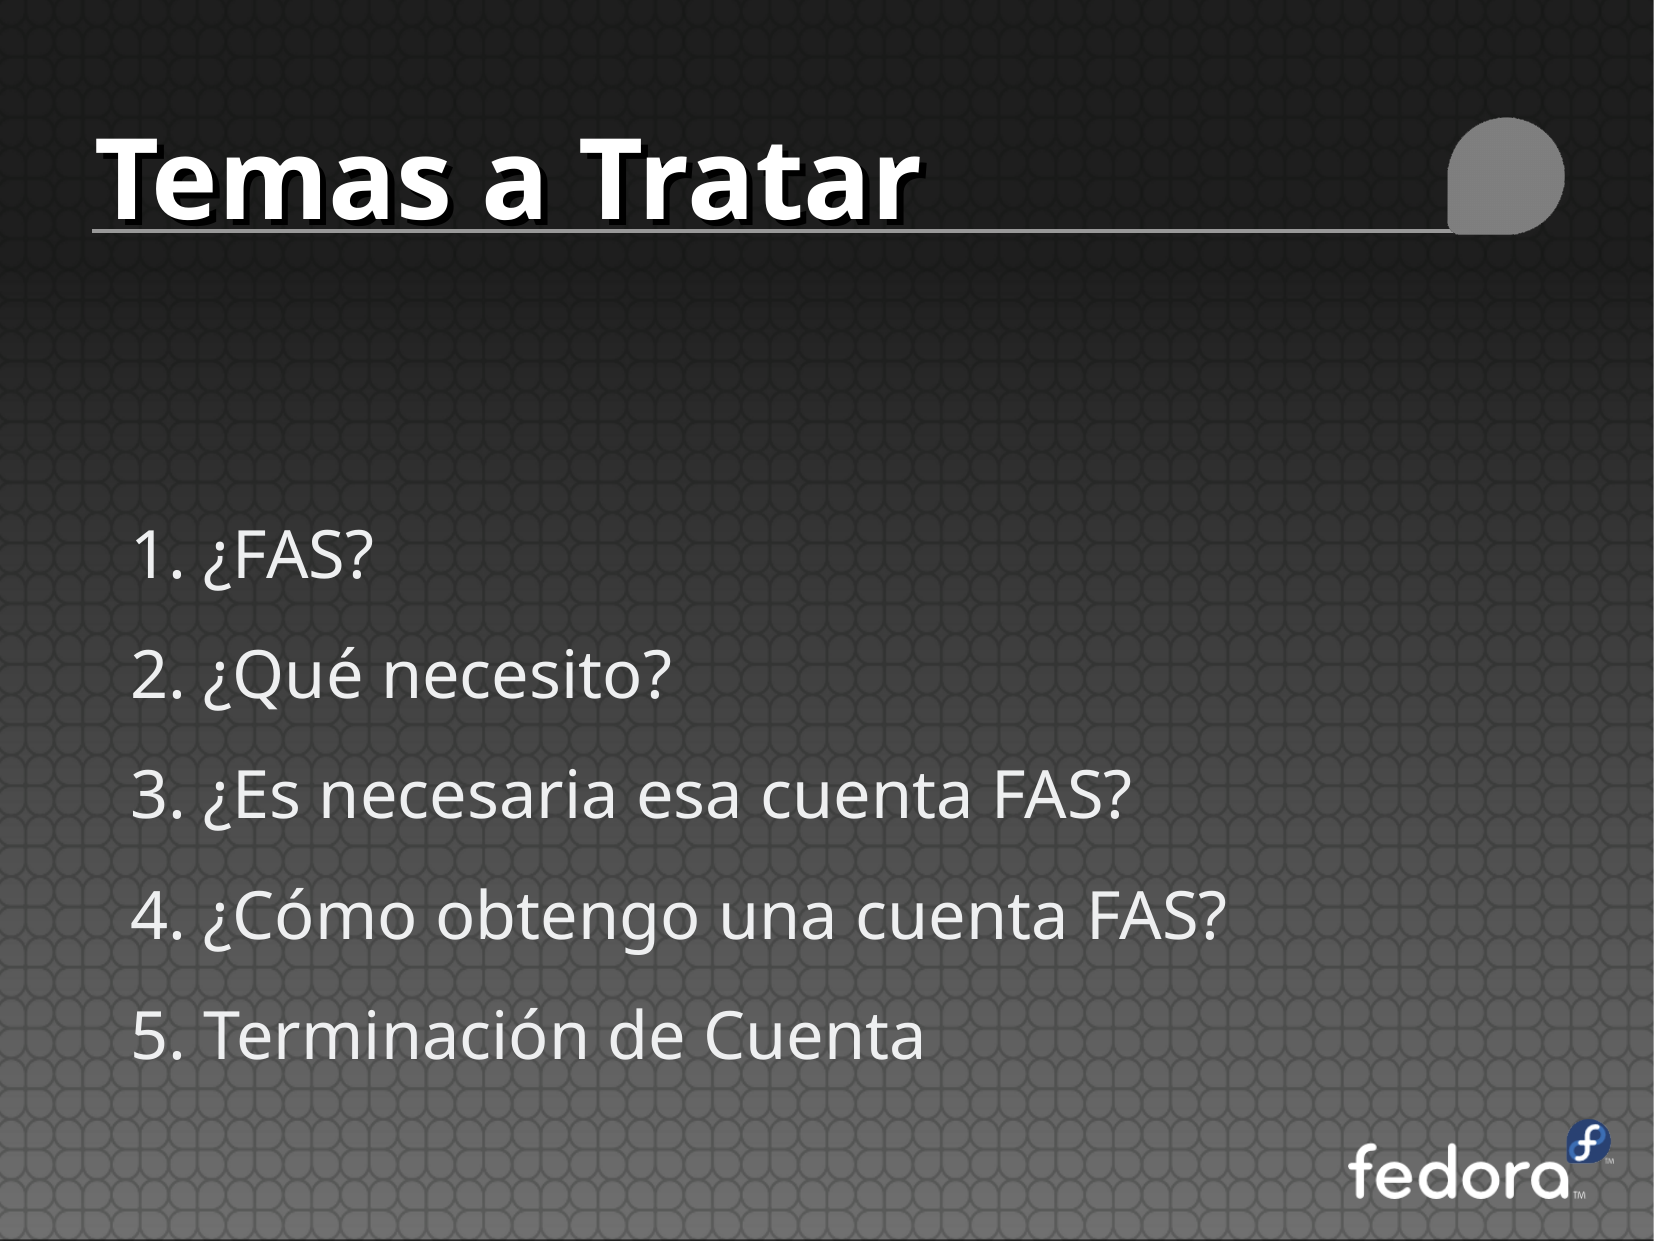

# Temas a Tratar
 ¿FAS?
 ¿Qué necesito?
 ¿Es necesaria esa cuenta FAS?
 ¿Cómo obtengo una cuenta FAS?
 Terminación de Cuenta